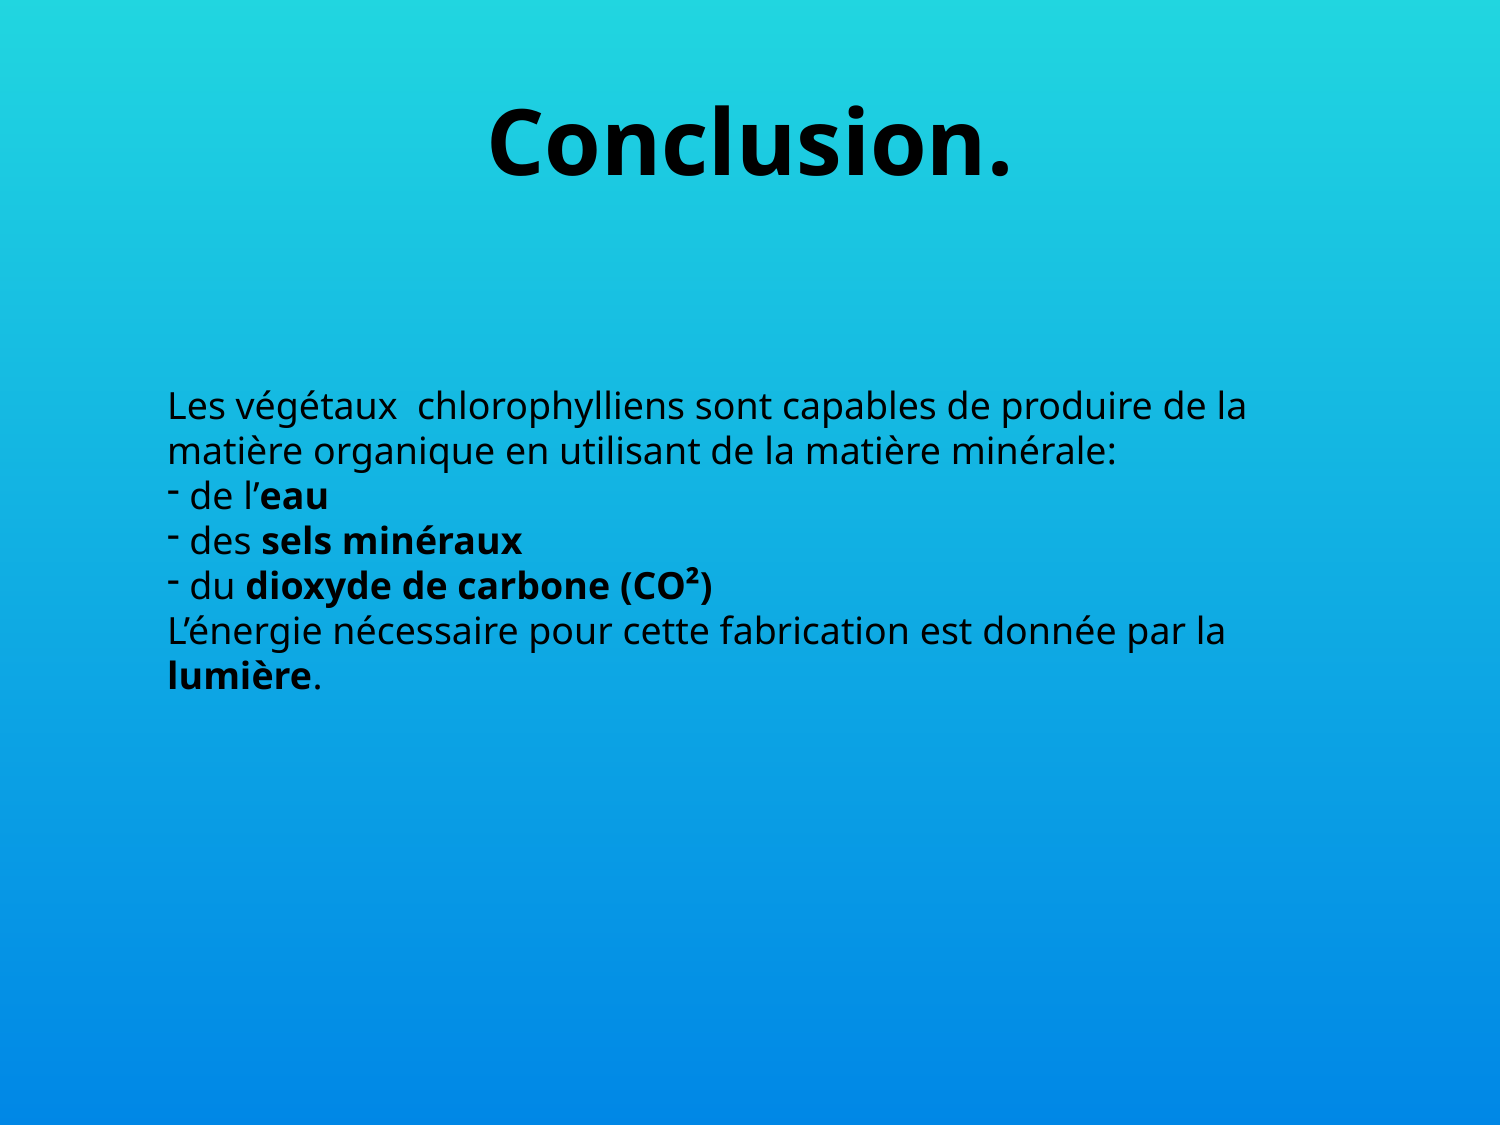

# Conclusion.
Les végétaux chlorophylliens sont capables de produire de la matière organique en utilisant de la matière minérale:
 de l’eau
 des sels minéraux
 du dioxyde de carbone (CO²)
L’énergie nécessaire pour cette fabrication est donnée par la lumière.